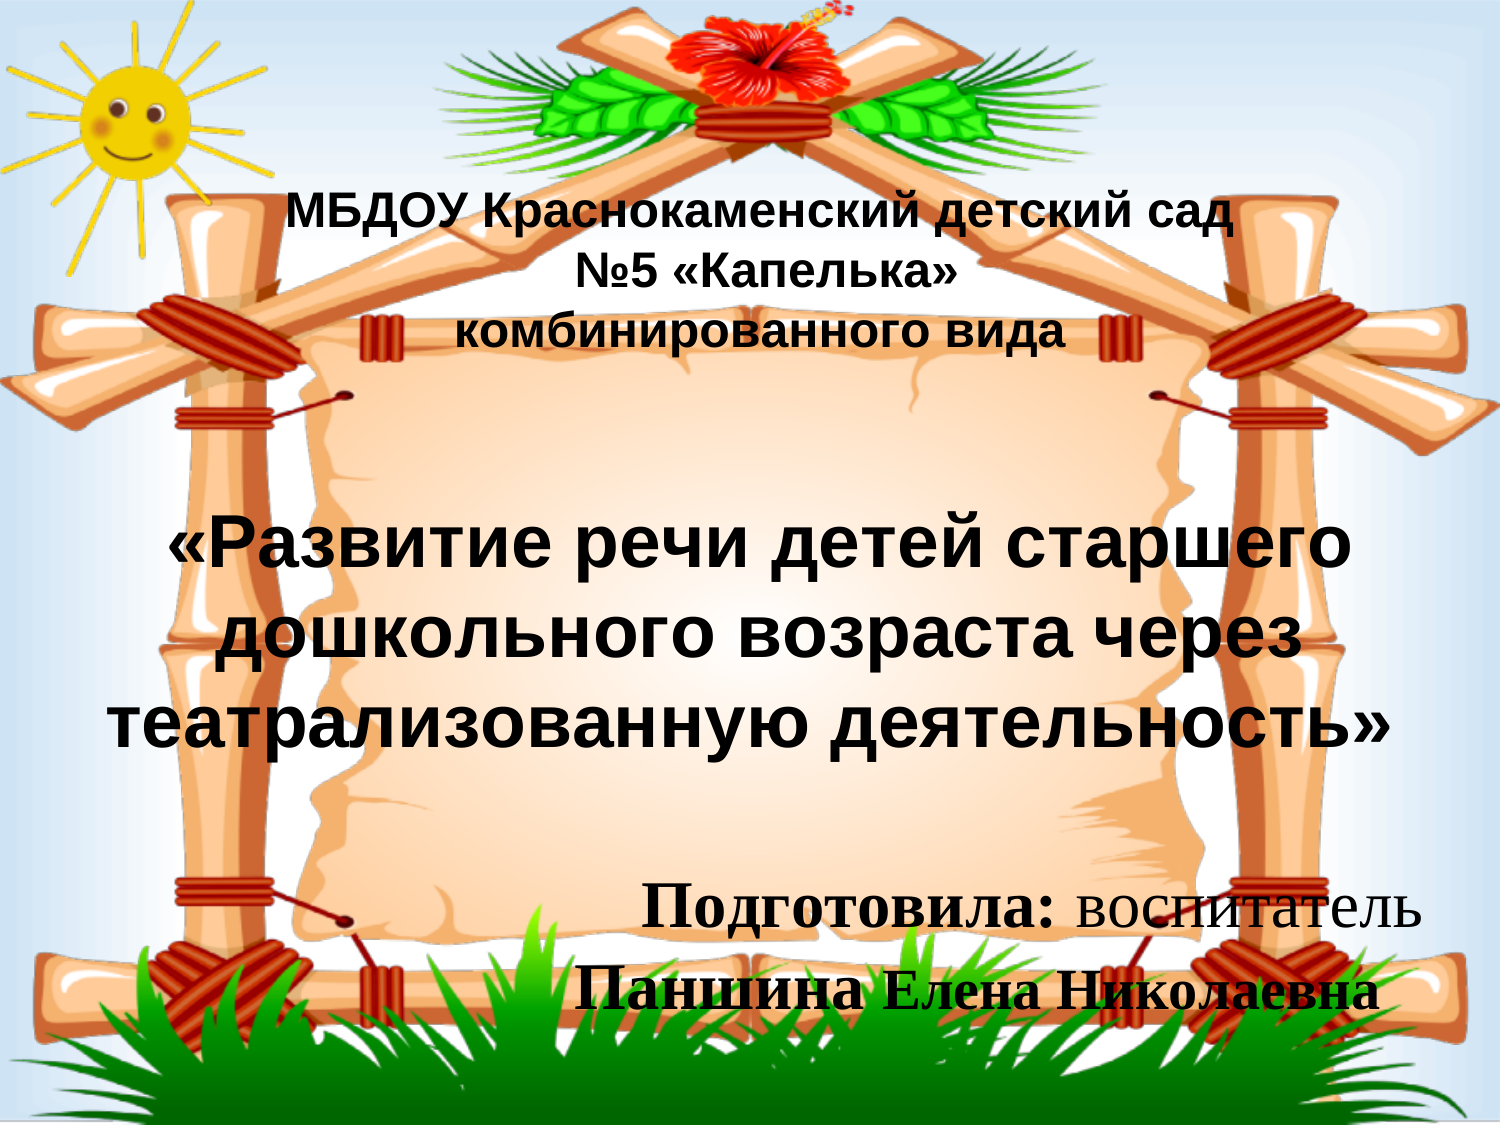

# МБДОУ Краснокаменский детский сад №5 «Капелька» комбинированного вида «Развитие речи детей старшего дошкольного возраста через театрализованную деятельность» Подготовила: воспитатель Паншина Елена Николаевна